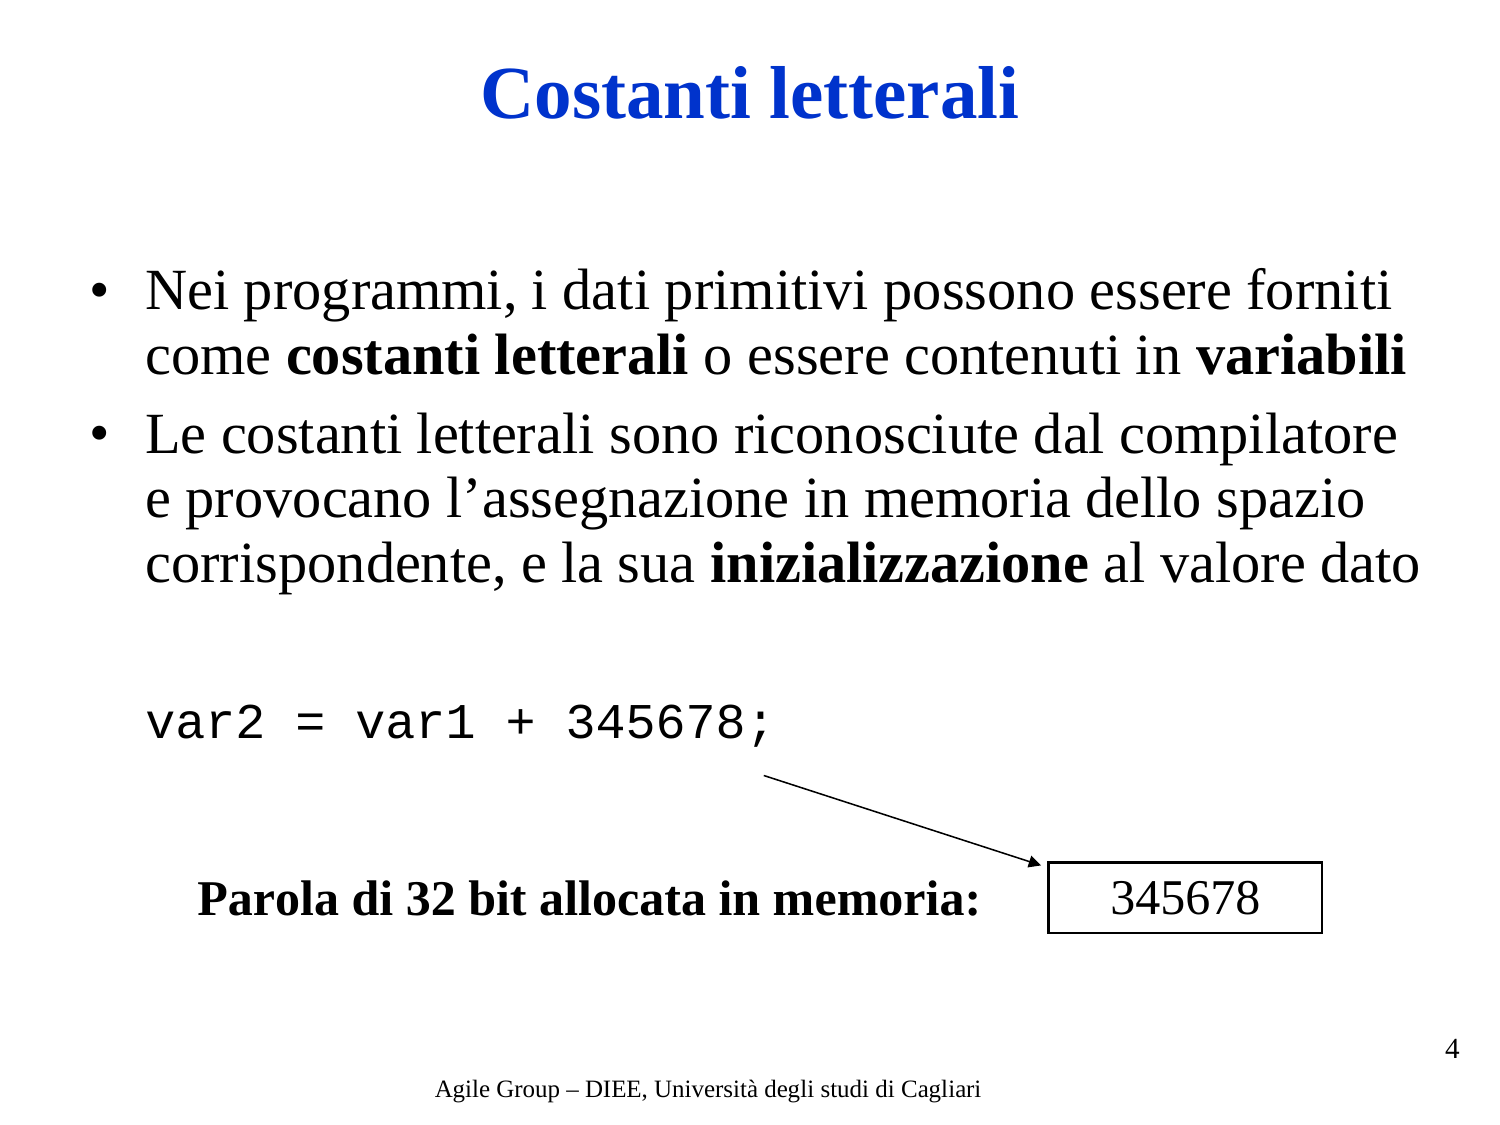

# Costanti letterali
Nei programmi, i dati primitivi possono essere forniti come costanti letterali o essere contenuti in variabili
Le costanti letterali sono riconosciute dal compilatore e provocano l’assegnazione in memoria dello spazio corrispondente, e la sua inizializzazione al valore dato
	var2 = var1 + 345678;
345678
Parola di 32 bit allocata in memoria:
4